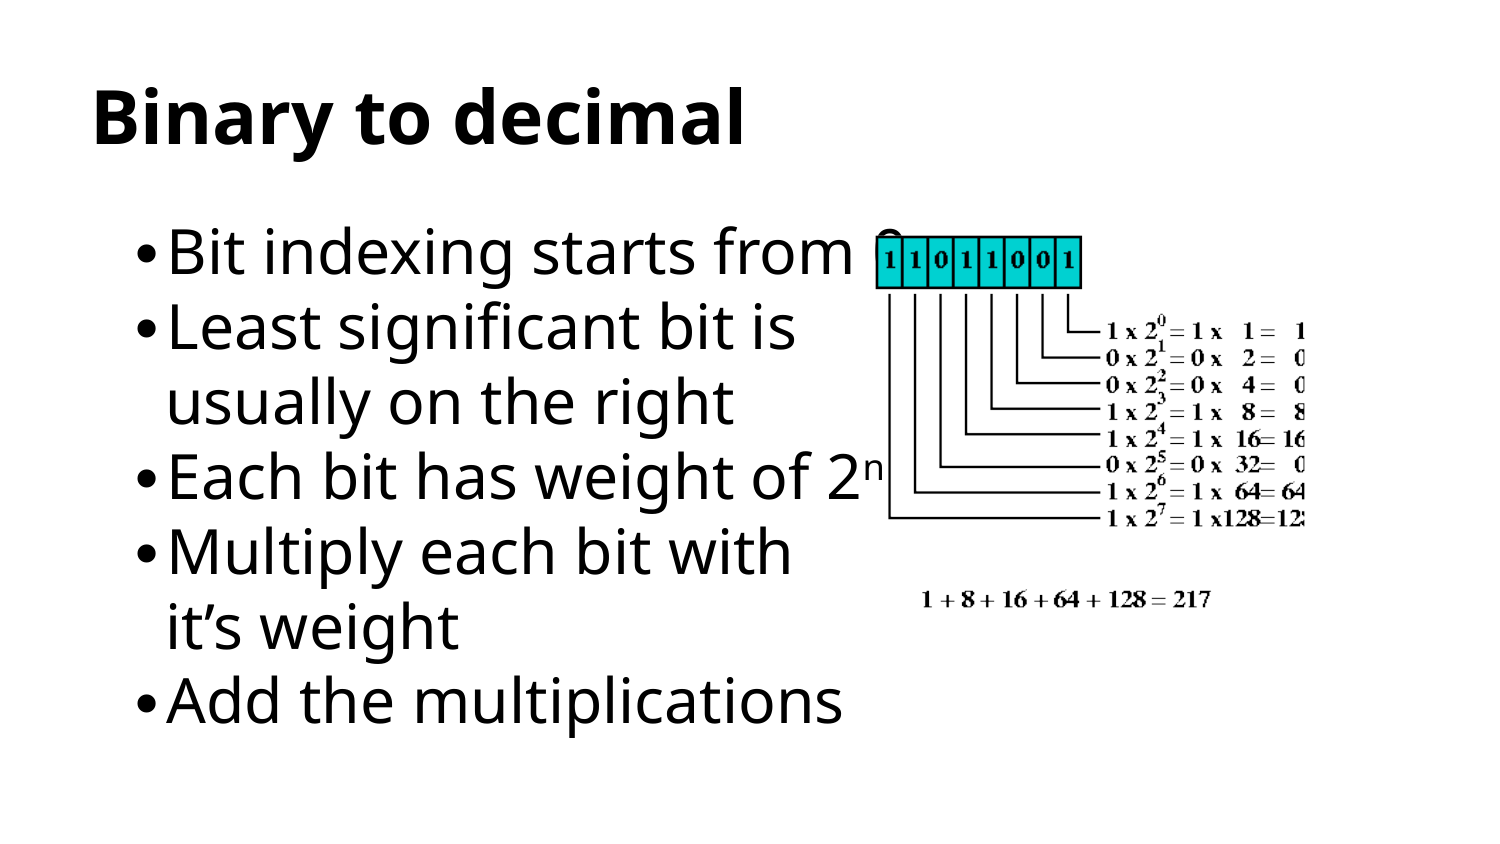

# Binary to decimal
Bit indexing starts from 0
Least significant bit is
usually on the right
Each bit has weight of 2n
Multiply each bit with
it’s weight
Add the multiplications